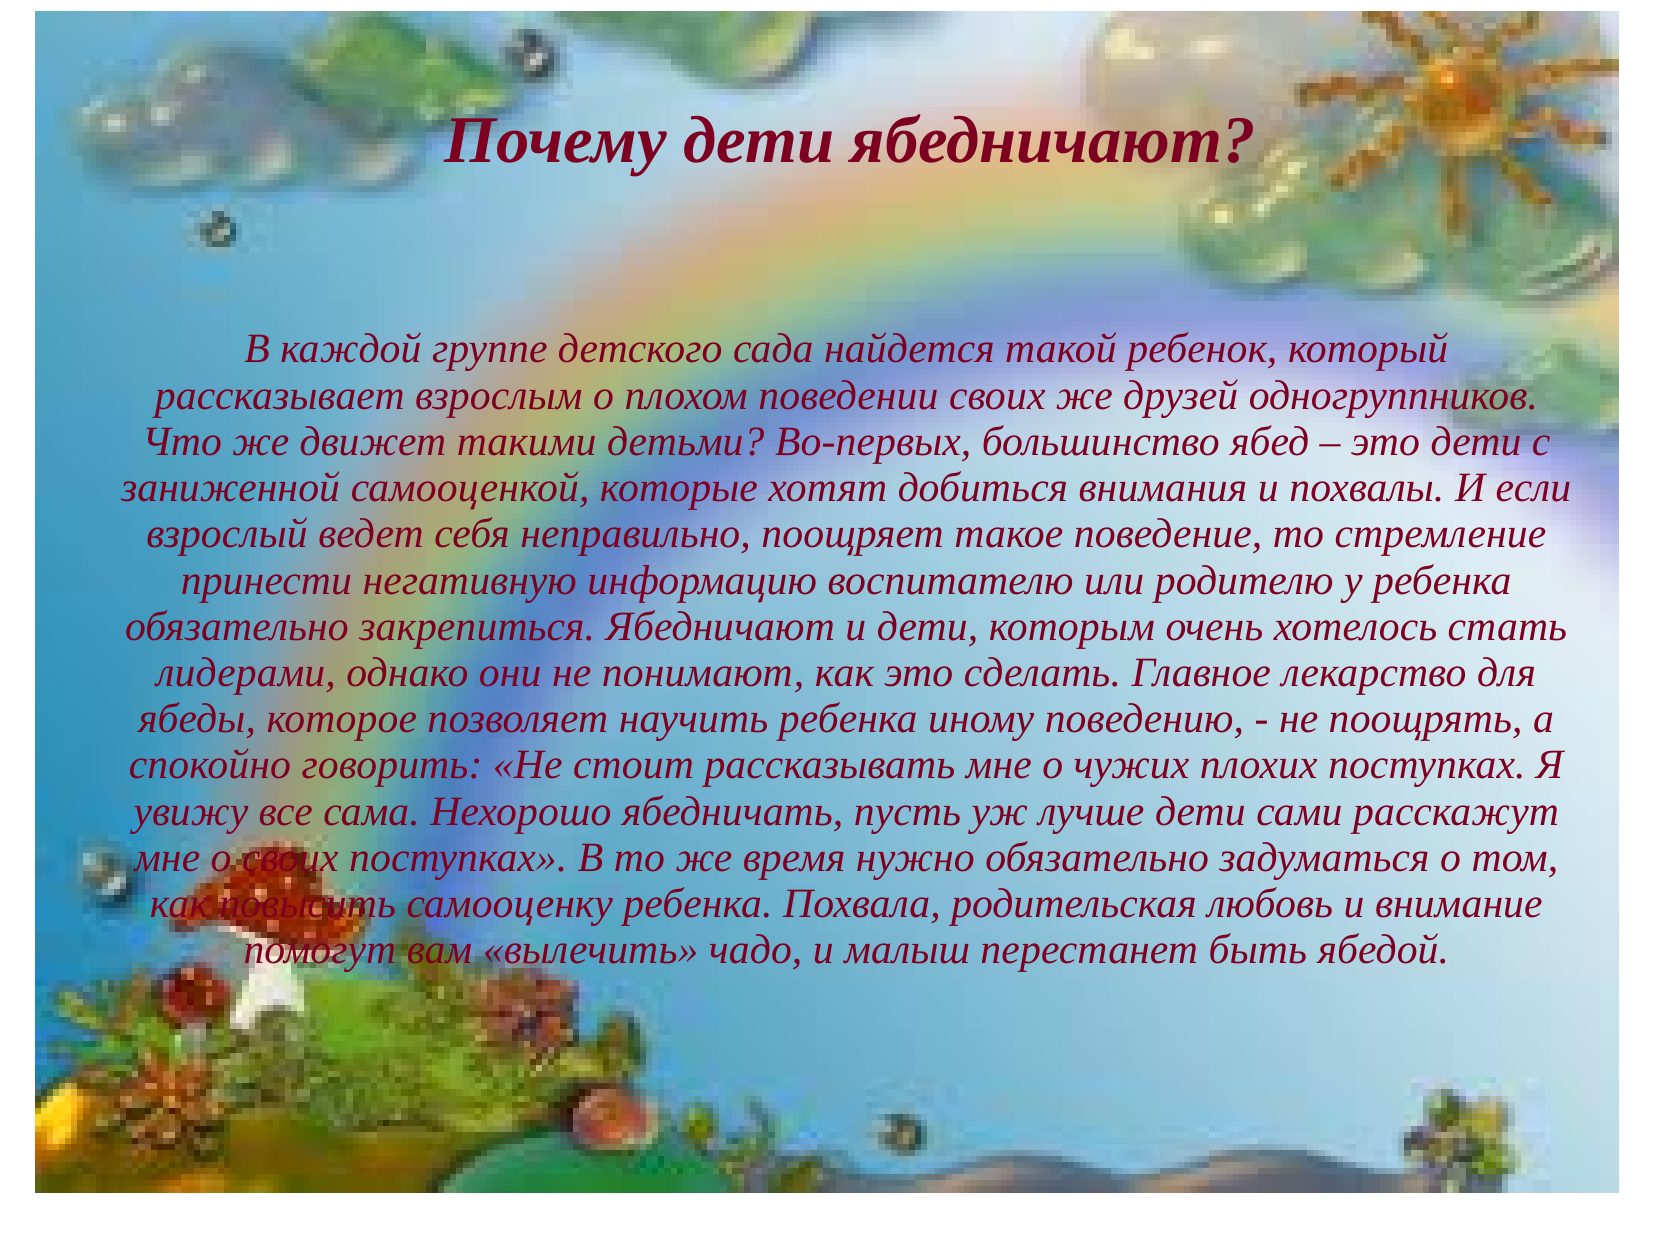

#
 Почему дети ябедничают?
В каждой группе детского сада найдется такой ребенок, который рассказывает взрослым о плохом поведении своих же друзей одногруппников. Что же движет такими детьми? Во-первых, большинство ябед – это дети с заниженной самооценкой, которые хотят добиться внимания и похвалы. И если взрослый ведет себя неправильно, поощряет такое поведение, то стремление принести негативную информацию воспитателю или родителю у ребенка обязательно закрепиться. Ябедничают и дети, которым очень хотелось стать лидерами, однако они не понимают, как это сделать. Главное лекарство для ябеды, которое позволяет научить ребенка иному поведению, - не поощрять, а спокойно говорить: «Не стоит рассказывать мне о чужих плохих поступках. Я увижу все сама. Нехорошо ябедничать, пусть уж лучше дети сами расскажут мне о своих поступках». В то же время нужно обязательно задуматься о том, как повысить самооценку ребенка. Похвала, родительская любовь и внимание помогут вам «вылечить» чадо, и малыш перестанет быть ябедой.